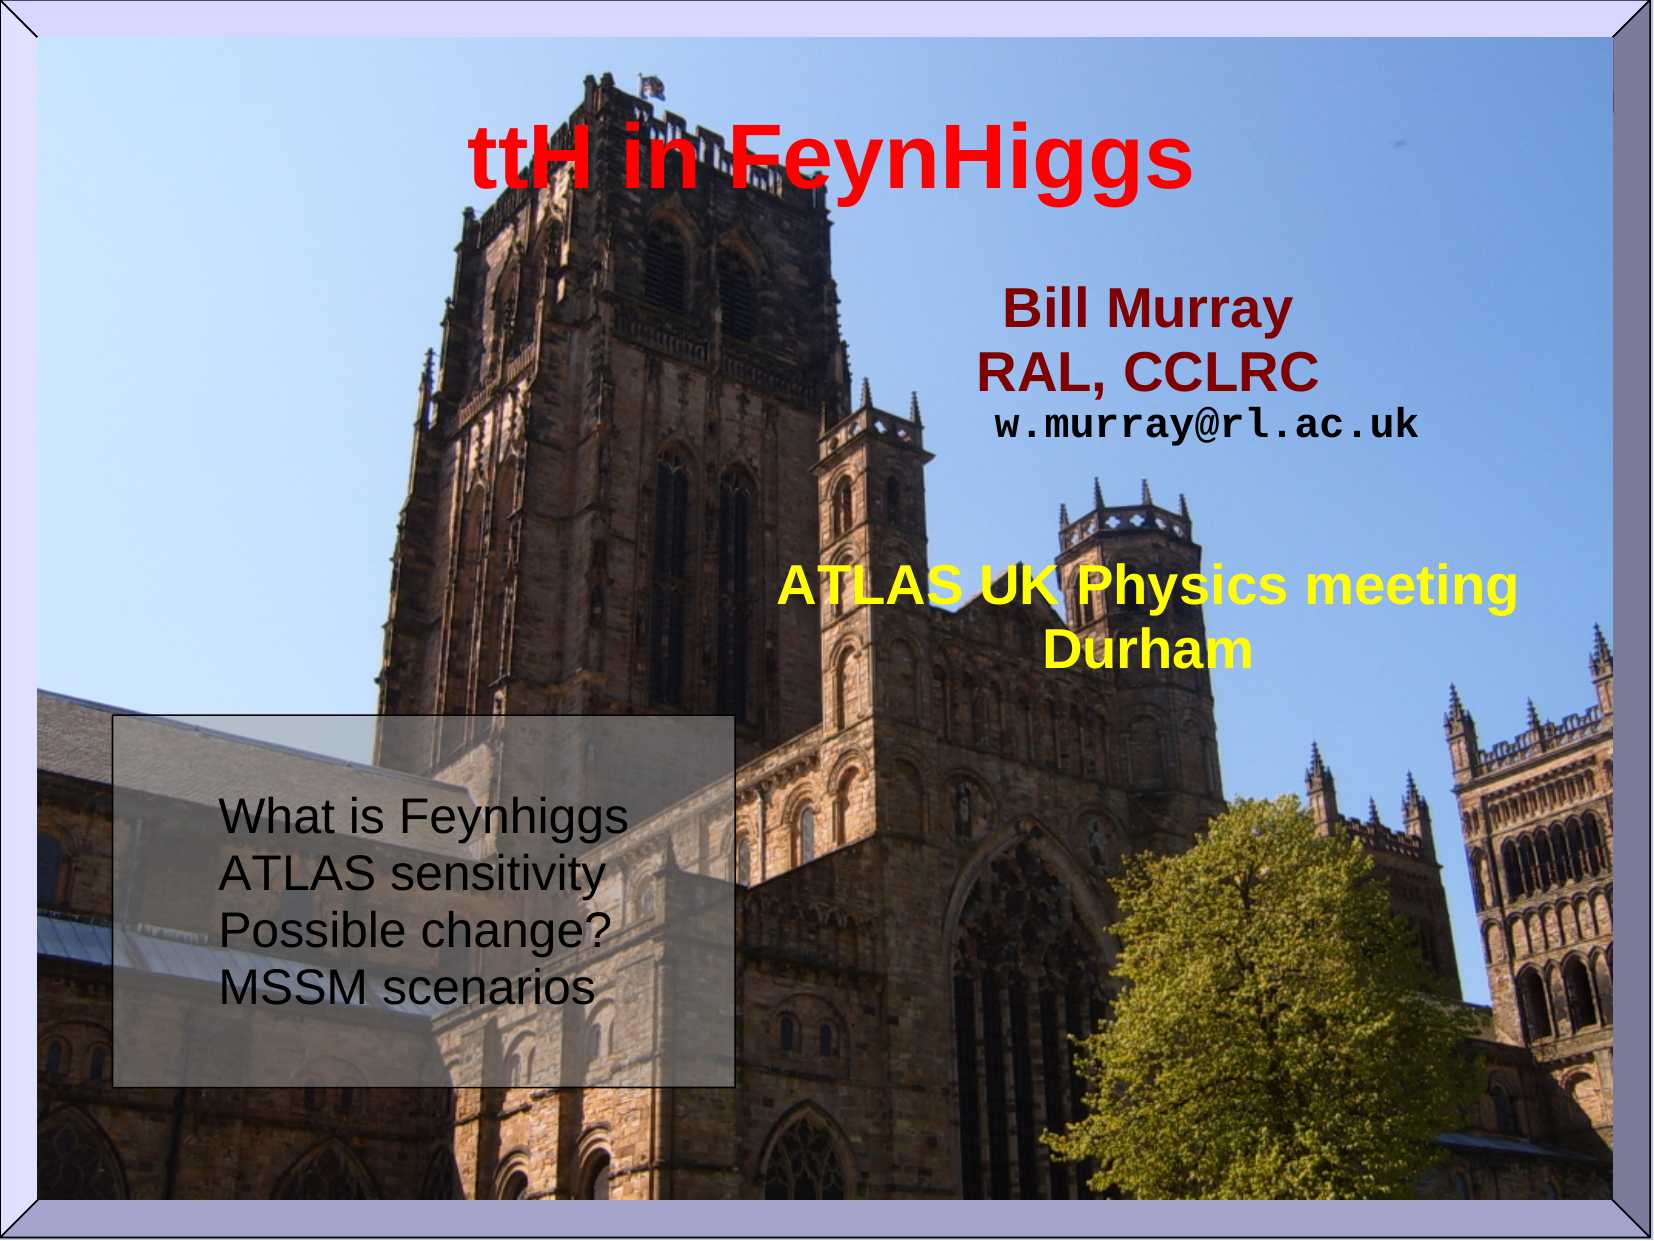

# ttH in FeynHiggs
Bill Murray
RAL, CCLRC
	w.murray@rl.ac.uk
ATLAS UK Physics meeting
Durham
What is Feynhiggs
ATLAS sensitivity
Possible change?
MSSM scenarios